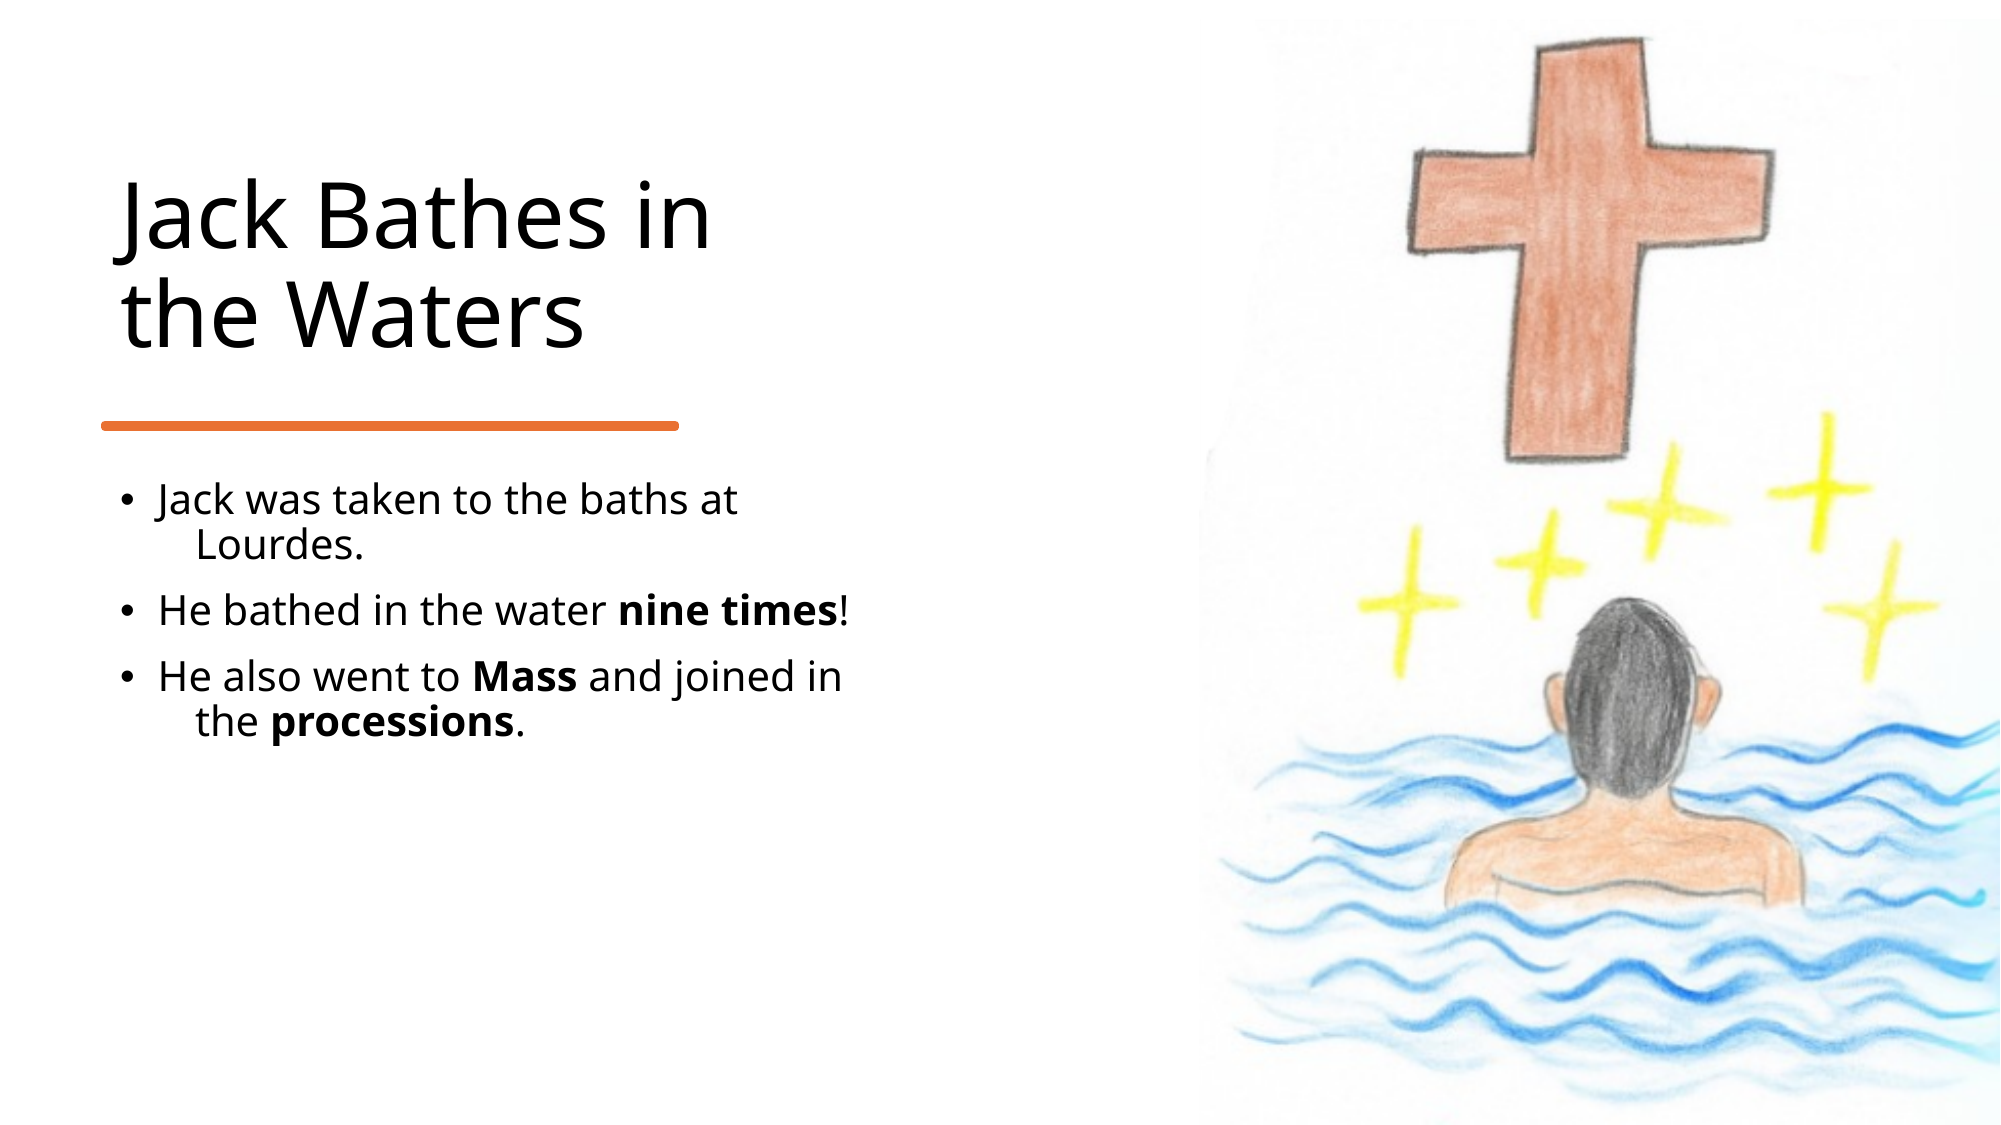

# Jack Bathes in the Waters
Jack was taken to the baths at Lourdes.
He bathed in the water nine times!
He also went to Mass and joined in the processions.